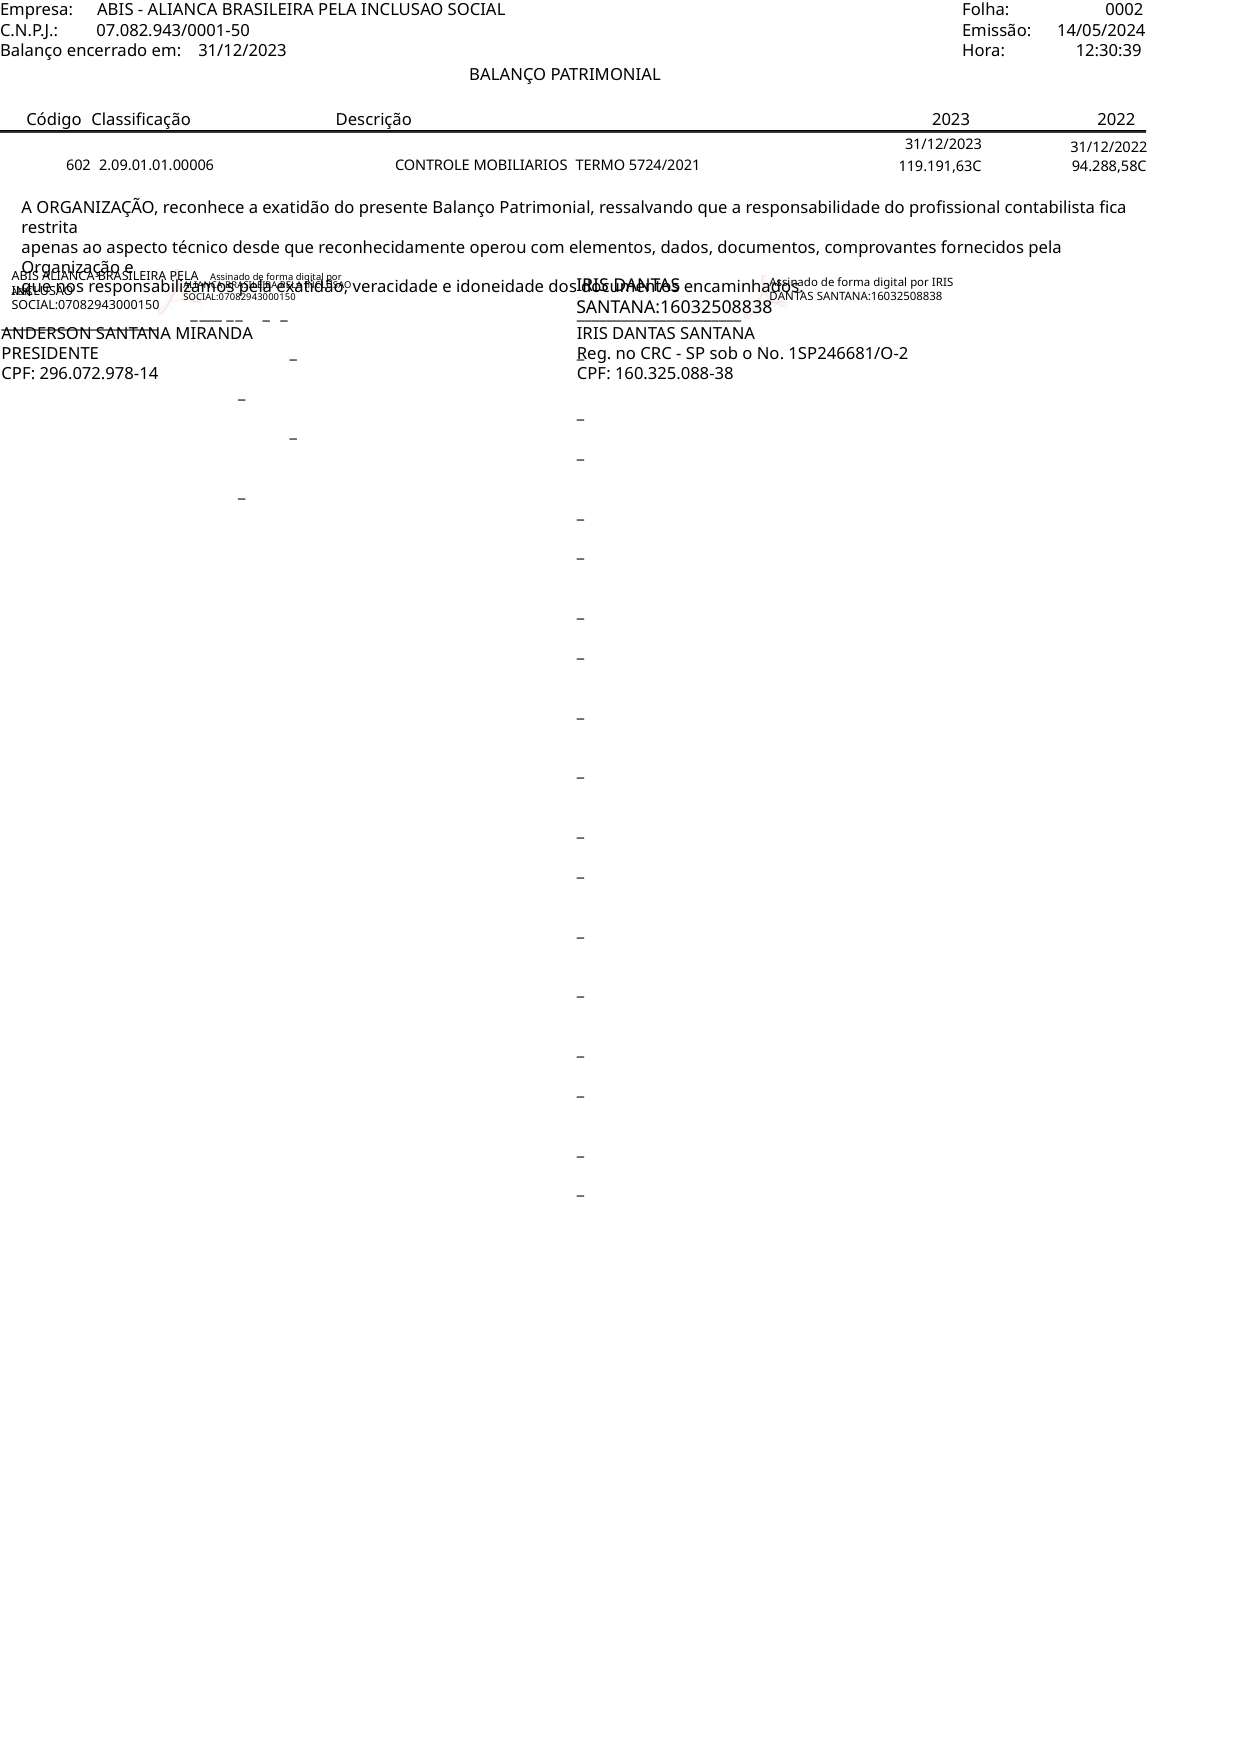

Empresa: ABIS - ALIANCA BRASILEIRA PELA INCLUSAO SOCIAL
C.N.P.J.: 07.082.943/0001-50
Balanço encerrado em: 31/12/2023
Folha:
Emissão:
Hora:
0002
14/05/2024
12:30:39
BALANÇO PATRIMONIAL
Código Classificação
Descrição
CONTROLE MOBILIARIOS TERMO 5724/2021
2023
2022
31/12/2023
119.191,63C
31/12/2022
94.288,58C
602 2.09.01.01.00006
A ORGANIZAÇÃO, reconhece a exatidão do presente Balanço Patrimonial, ressalvando que a responsabilidade do profissional contabilista fica restrita
apenas ao aspecto técnico desde que reconhecidamente operou com elementos, dados, documentos, comprovantes fornecidos pela Organização e
que nos responsabilizamos pela exatidão, veracidade e idoneidade dos documentos encaminhados.
ABIS ALIANCA BRASILEIRA PELA Assinado de forma digital por ABIS
IRIS DANTAS
SANTANA:16032508838
Assinado de forma digital por IRIS
DANTAS SANTANA:16032508838
______________________D_ad_o_s:_2_02_4_.0_5._22_1_6:_48_:3_3_-0_3_'00'
ALIANCA BRASILEIRA PELA INCLUSAO
INCLUSAO
SOCIAL:07082943000150
_____________________Da
SOCIAL:07082943000150
dos: 2024.0
5._22_16:4_7:3
1
_-0_3'0_0'____
_
___
_
_
_
_
ANDERSON SANTANA MIRANDA
PRESIDENTE
CPF: 296.072.978-14
IRIS DANTAS SANTANA
Reg. no CRC - SP sob o No. 1SP246681/O-2
CPF: 160.325.088-38